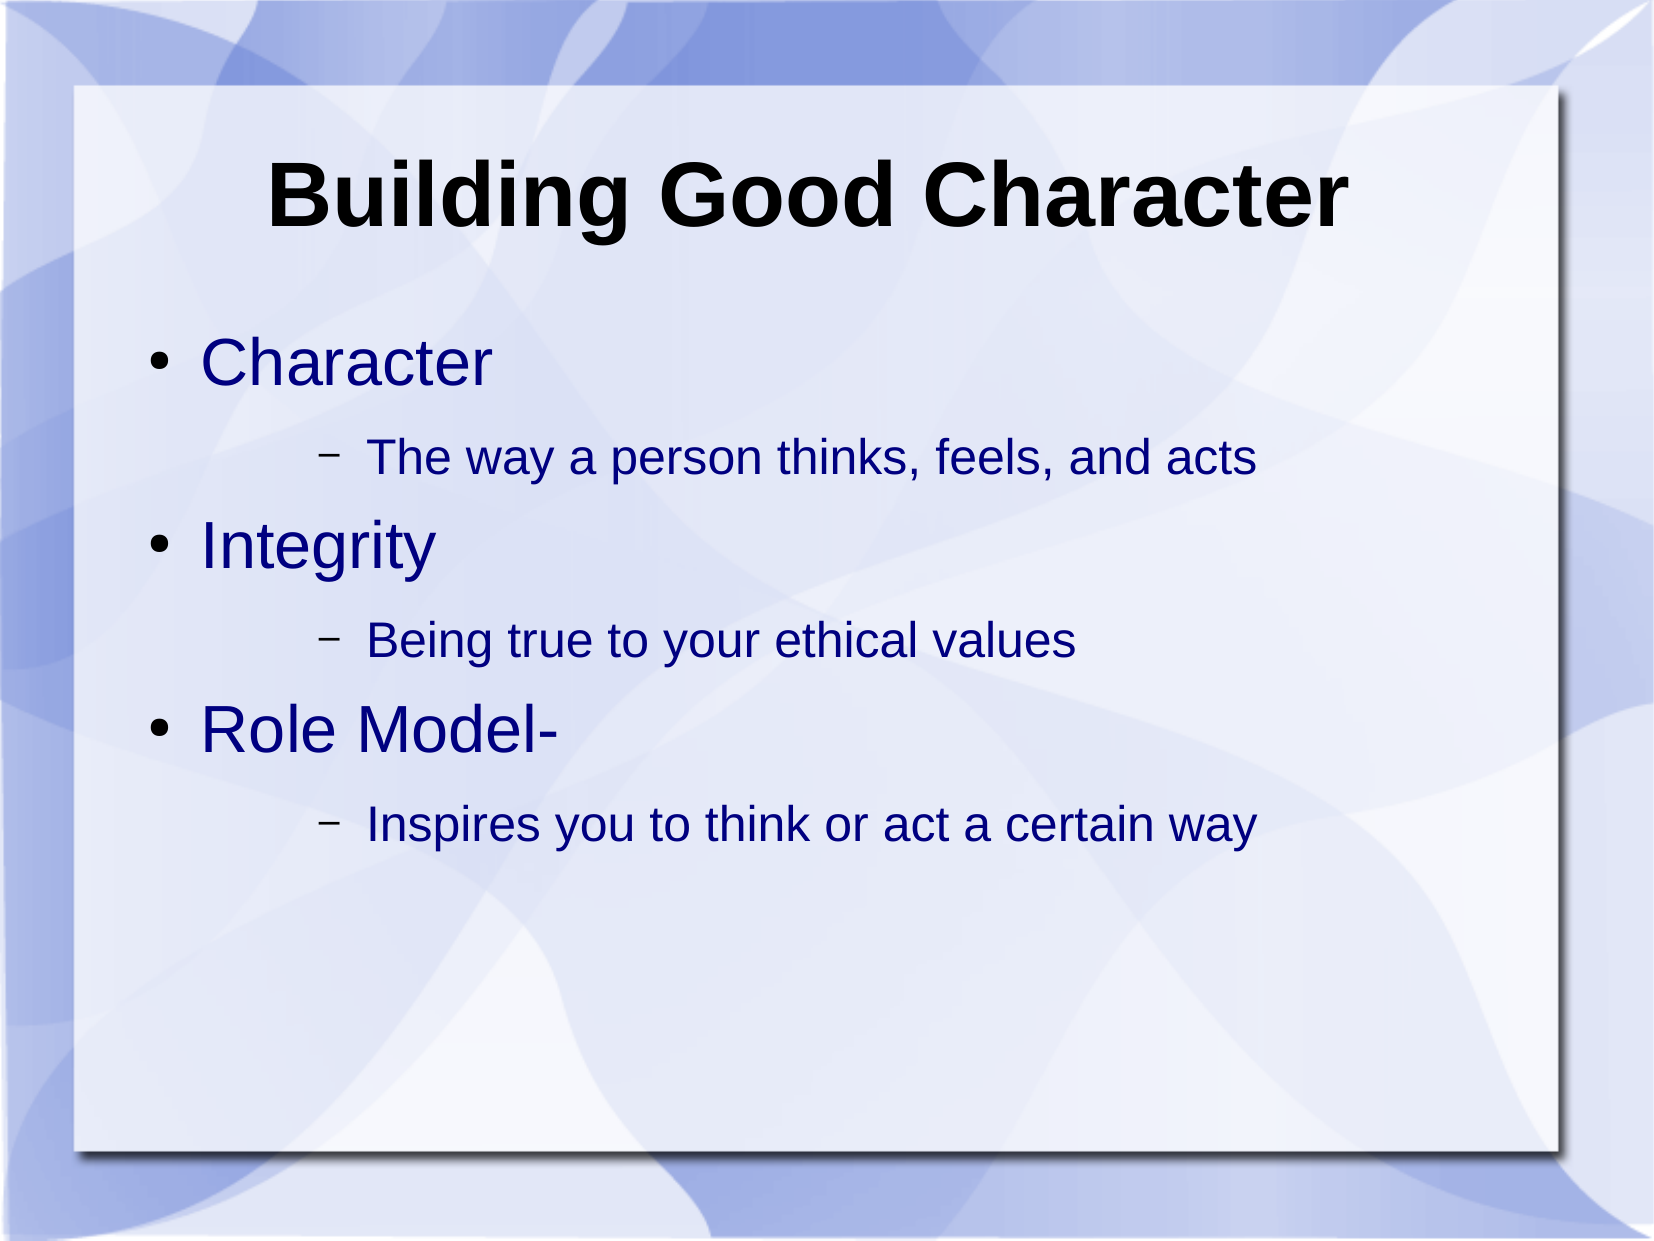

# Building Good Character
Character
The way a person thinks, feels, and acts
Integrity
Being true to your ethical values
Role Model-
Inspires you to think or act a certain way